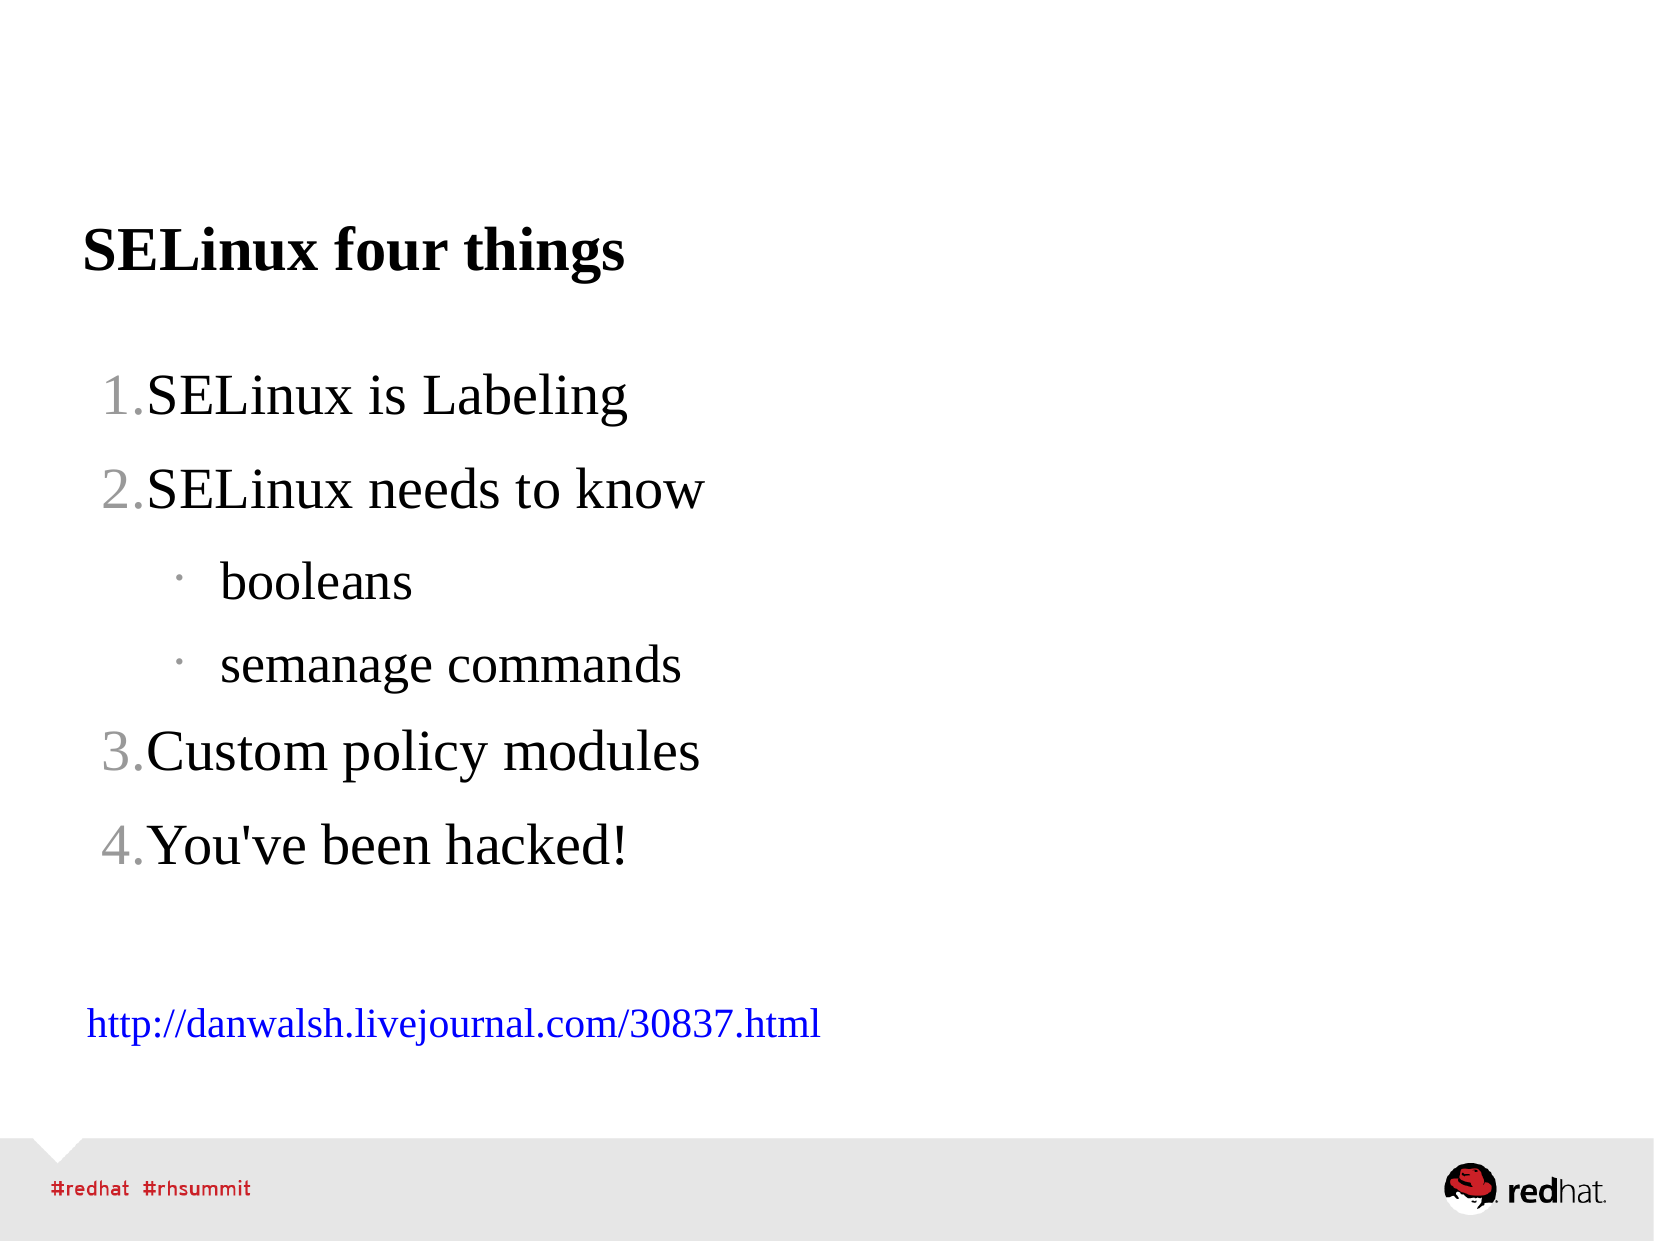

# SELinux four things
SELinux is Labeling
SELinux needs to know
booleans
semanage commands
Custom policy modules
You've been hacked!
http://danwalsh.livejournal.com/30837.html